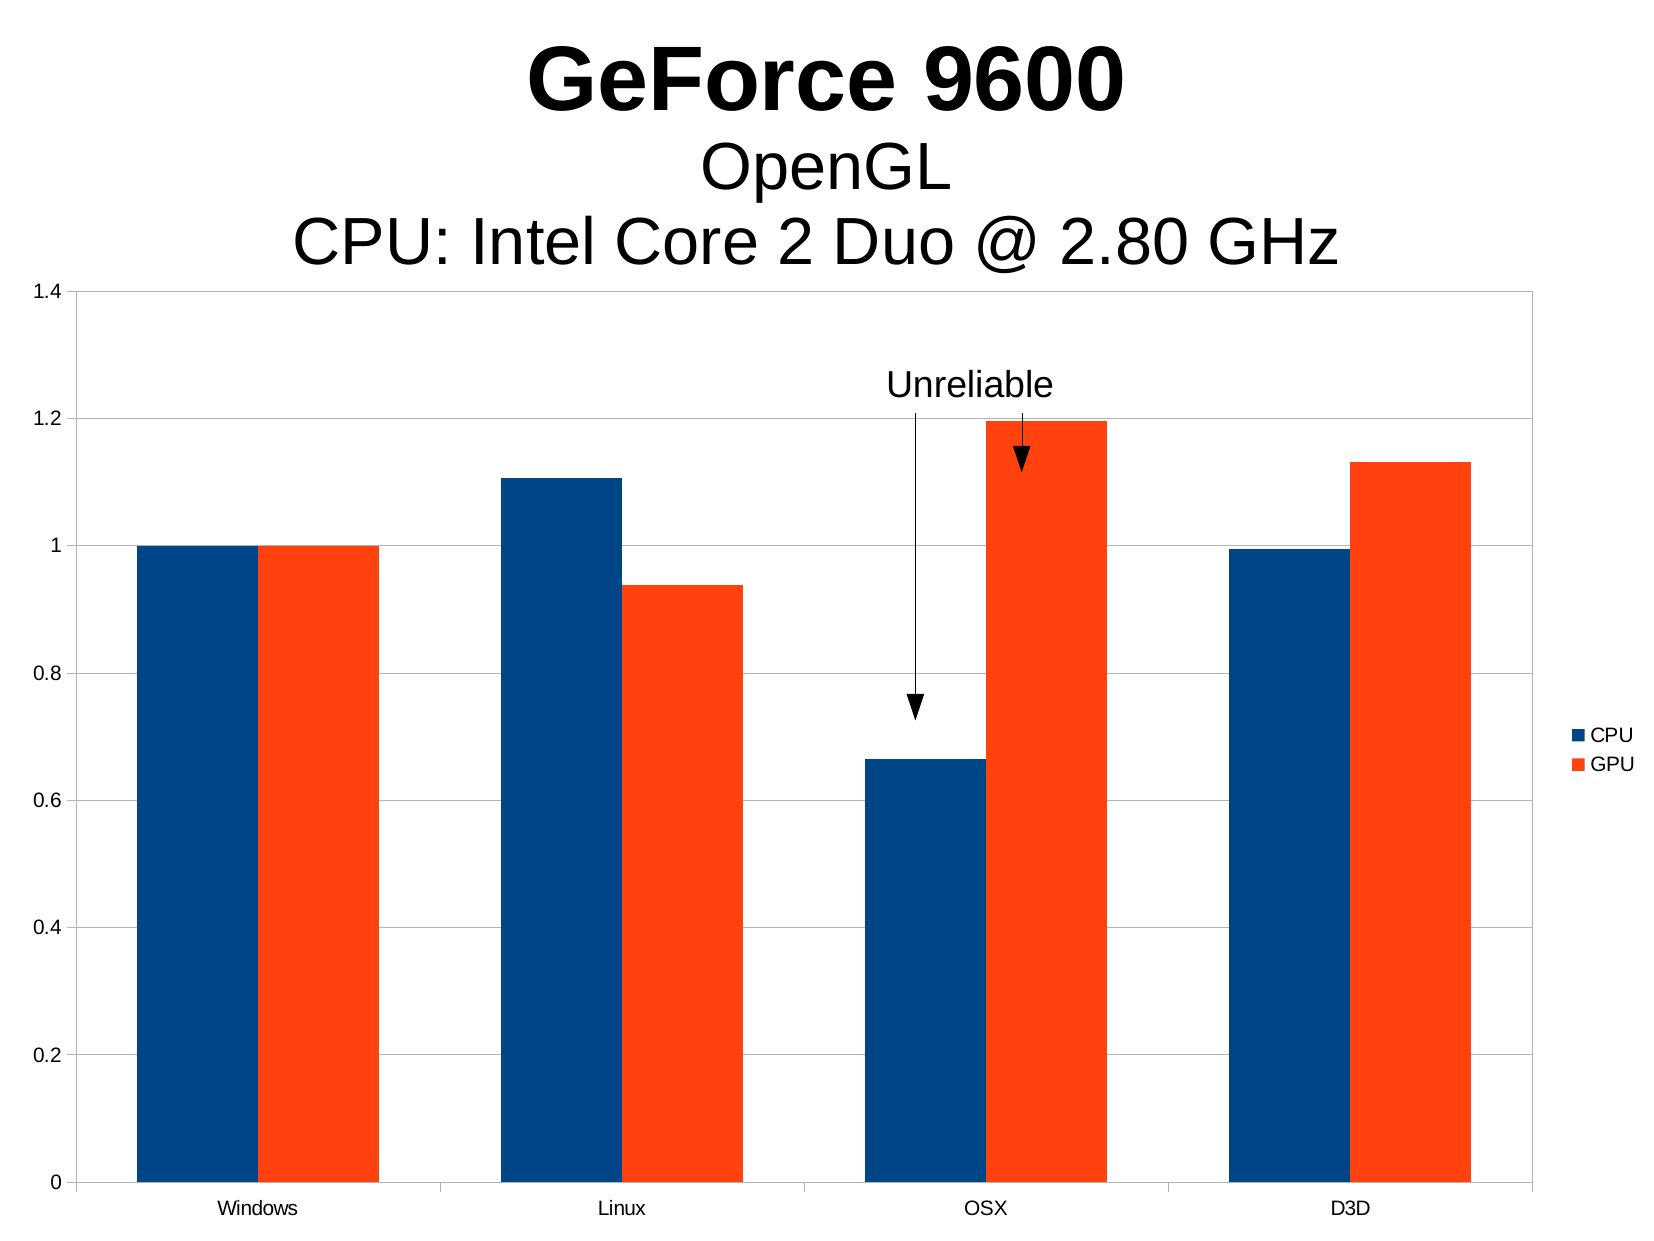

# GeForce 9600 OpenGL CPU: Intel Core 2 Duo @ 2.80 GHz
### Chart
| Category | CPU | GPU |
|---|---|---|
| Windows | 1.0 | 1.0 |
| Linux | 1.10631513374 | 0.937729063179 |
| OSX | 0.665566450998 | 1.19595658784 |
| D3D | 0.994713459028 | 1.13092967239 |Unreliable